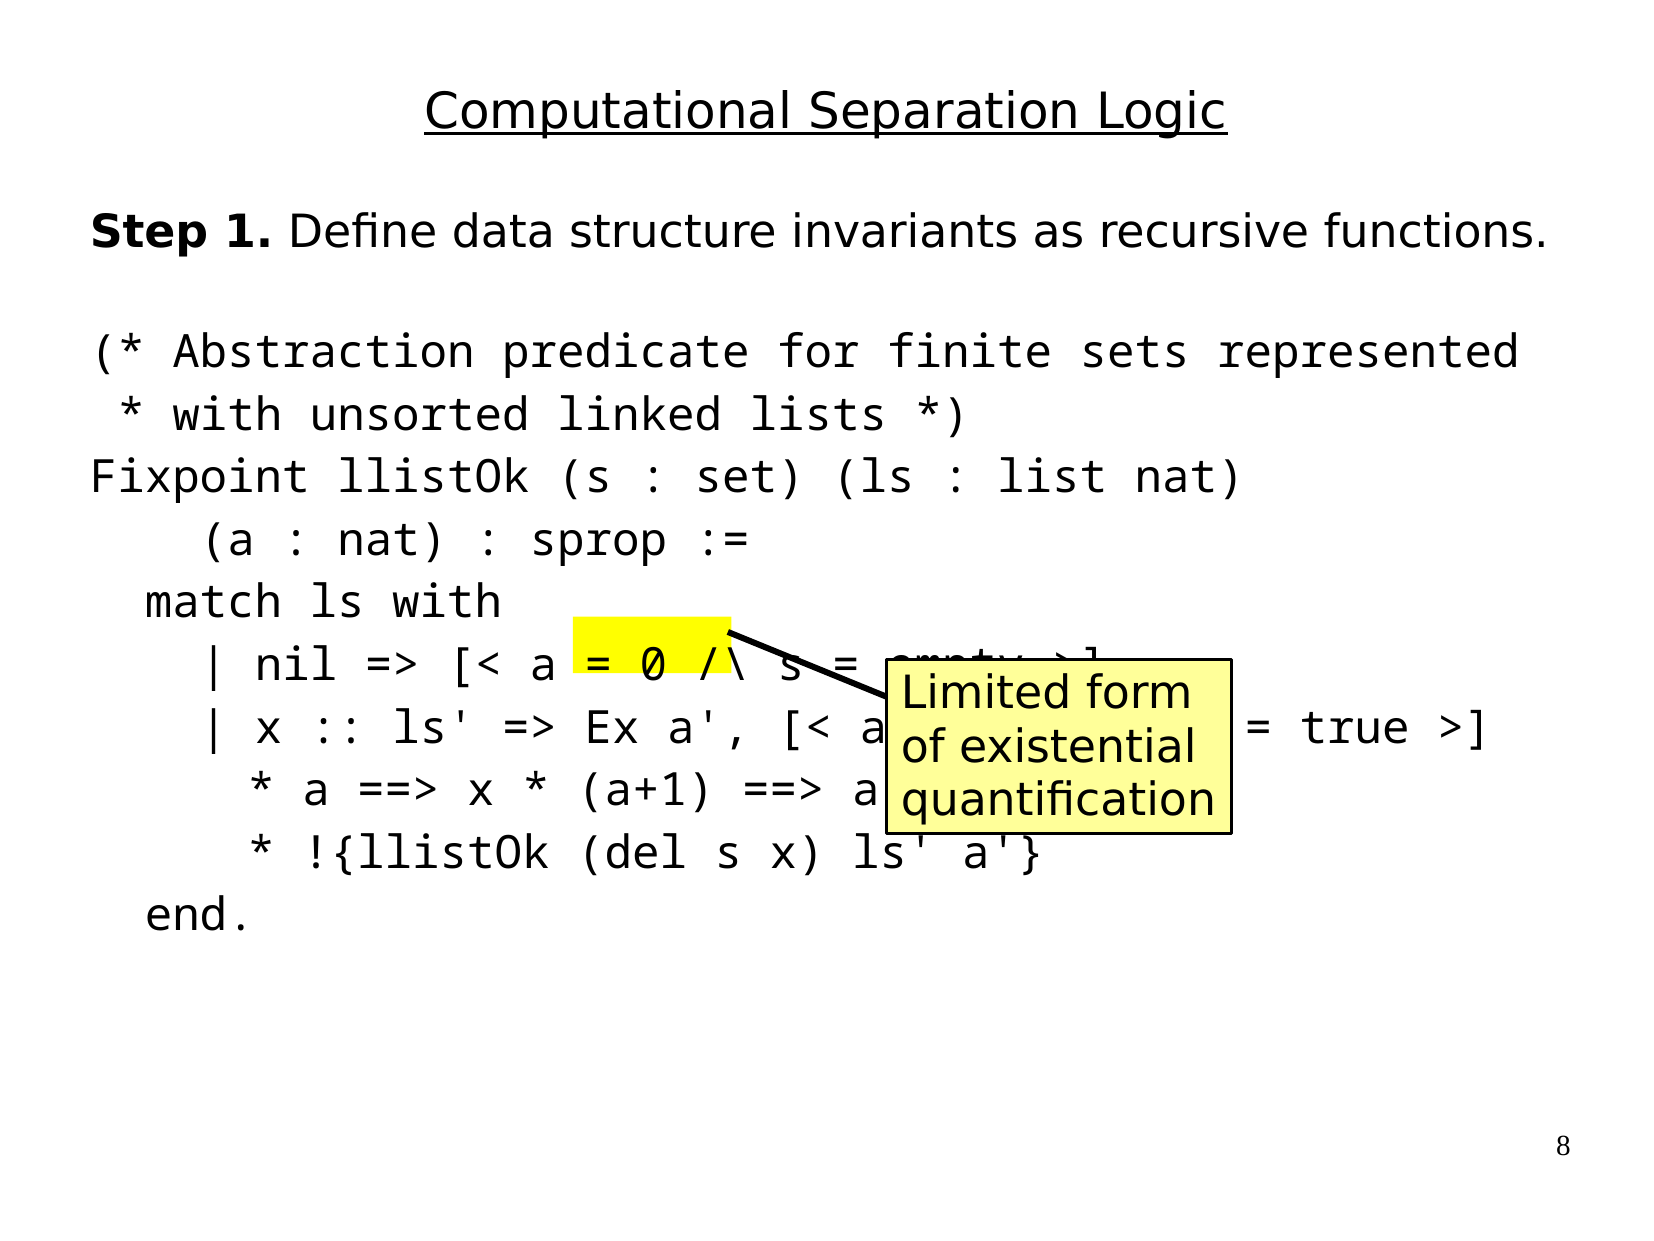

Computational Separation Logic
Step 1. Define data structure invariants as recursive functions.
(* Abstraction predicate for finite sets represented
 * with unsorted linked lists *)
Fixpoint llistOk (s : set) (ls : list nat)
 (a : nat) : sprop :=
 match ls with
 | nil => [< a = 0 /\ s = empty >]
 | x :: ls' => Ex a', [< a <> 0 /\ s x = true >]
 	 * a ==> x * (a+1) ==> a'
	 * !{llistOk (del s x) ls' a'}
 end.
Limited form of existential quantification
8